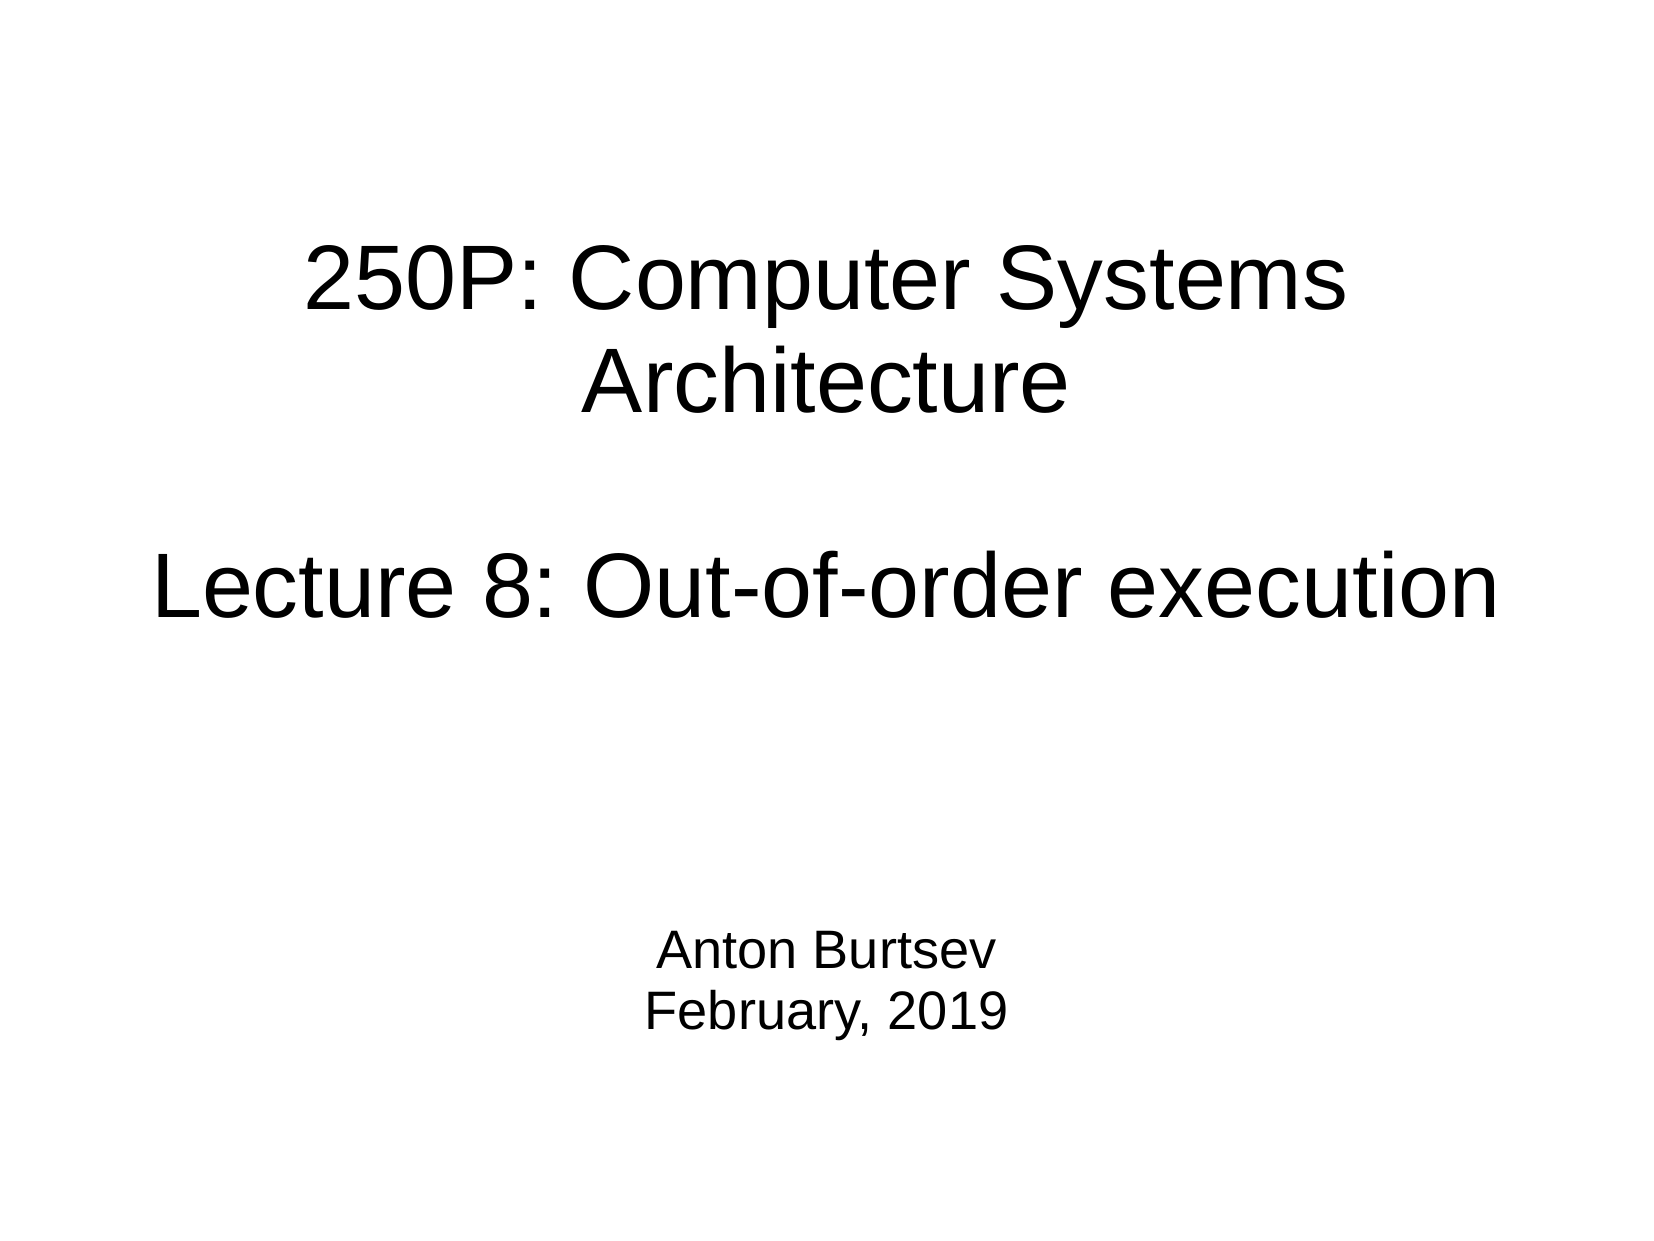

# 250P: Computer Systems Architecture Lecture 8: Out-of-order execution
Anton Burtsev
February, 2019